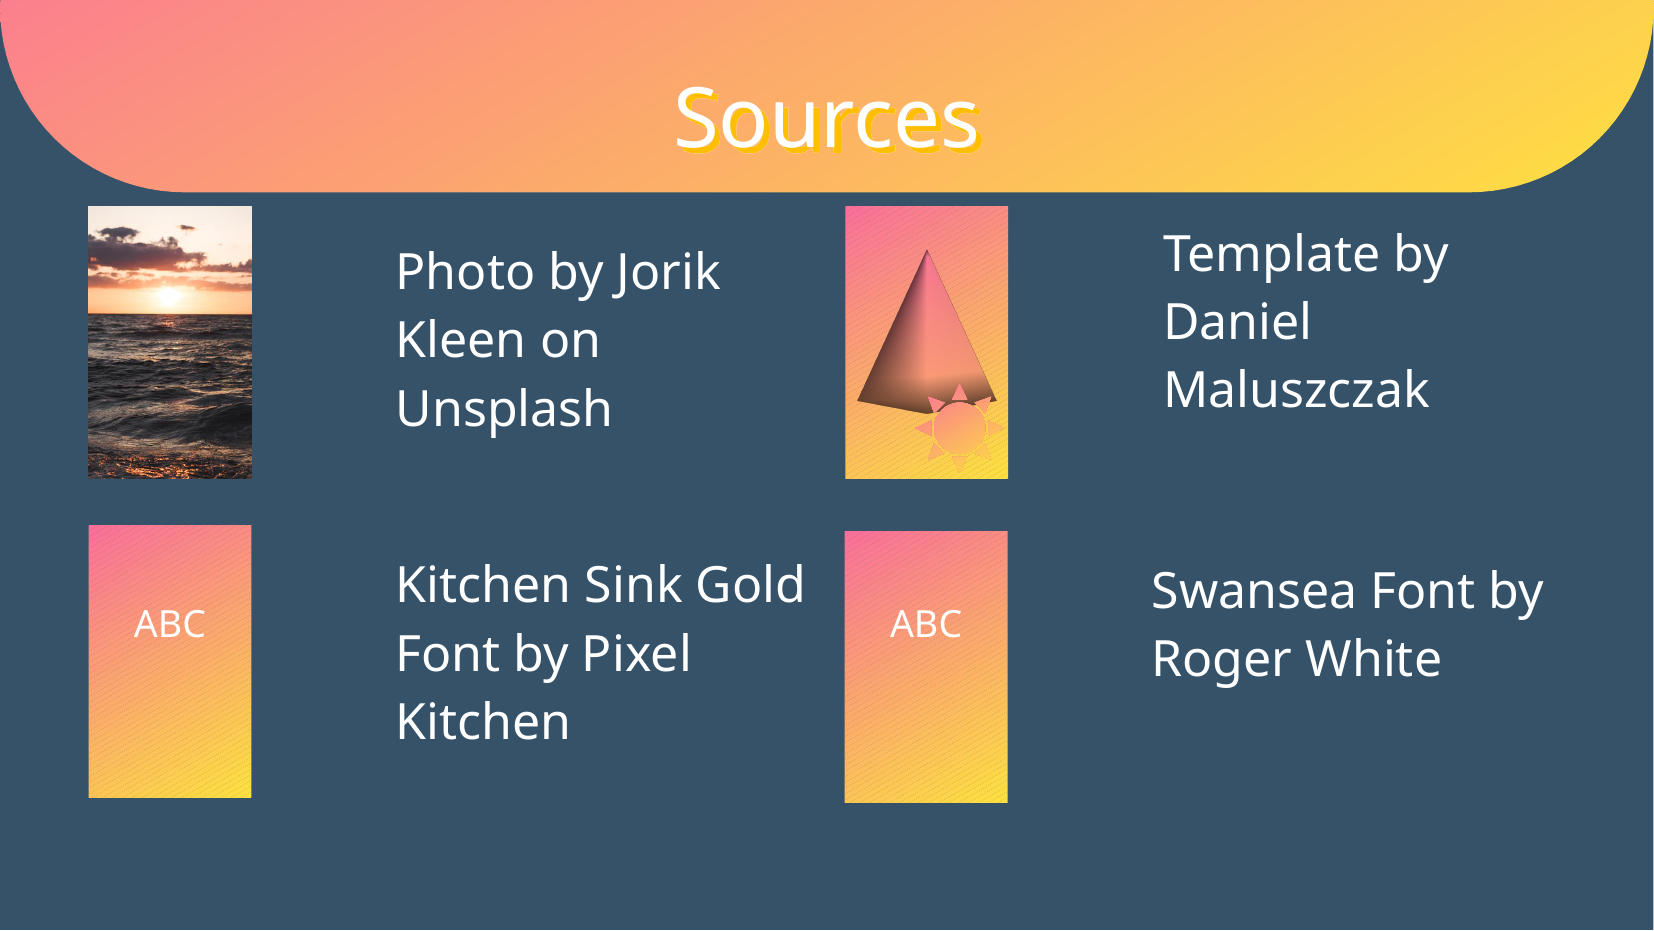

# Sources
Template by Daniel Maluszczak
Photo by Jorik Kleen on Unsplash
Kitchen Sink Gold Font by Pixel Kitchen
Swansea Font by Roger White
ABC
ABC